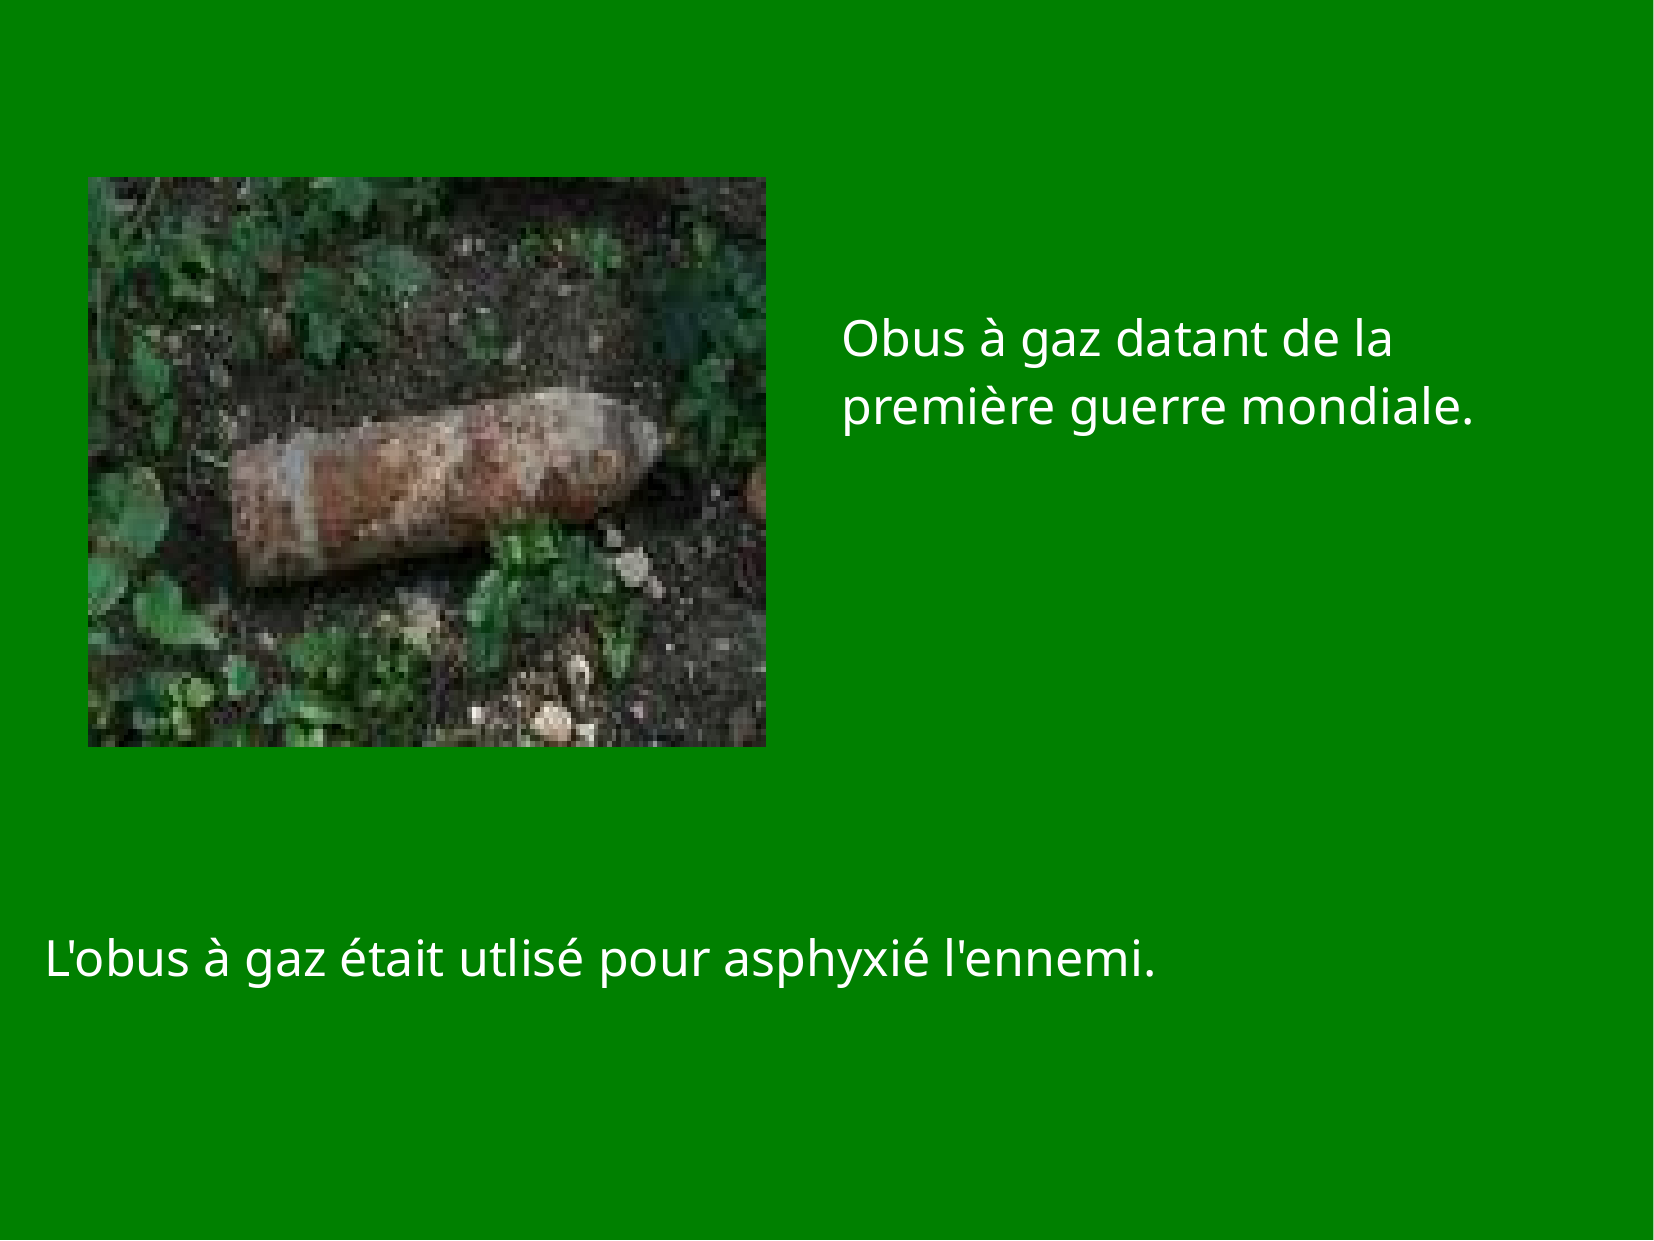

Obus à gaz datant de la première guerre mondiale.
L'obus à gaz était utlisé pour asphyxié l'ennemi.